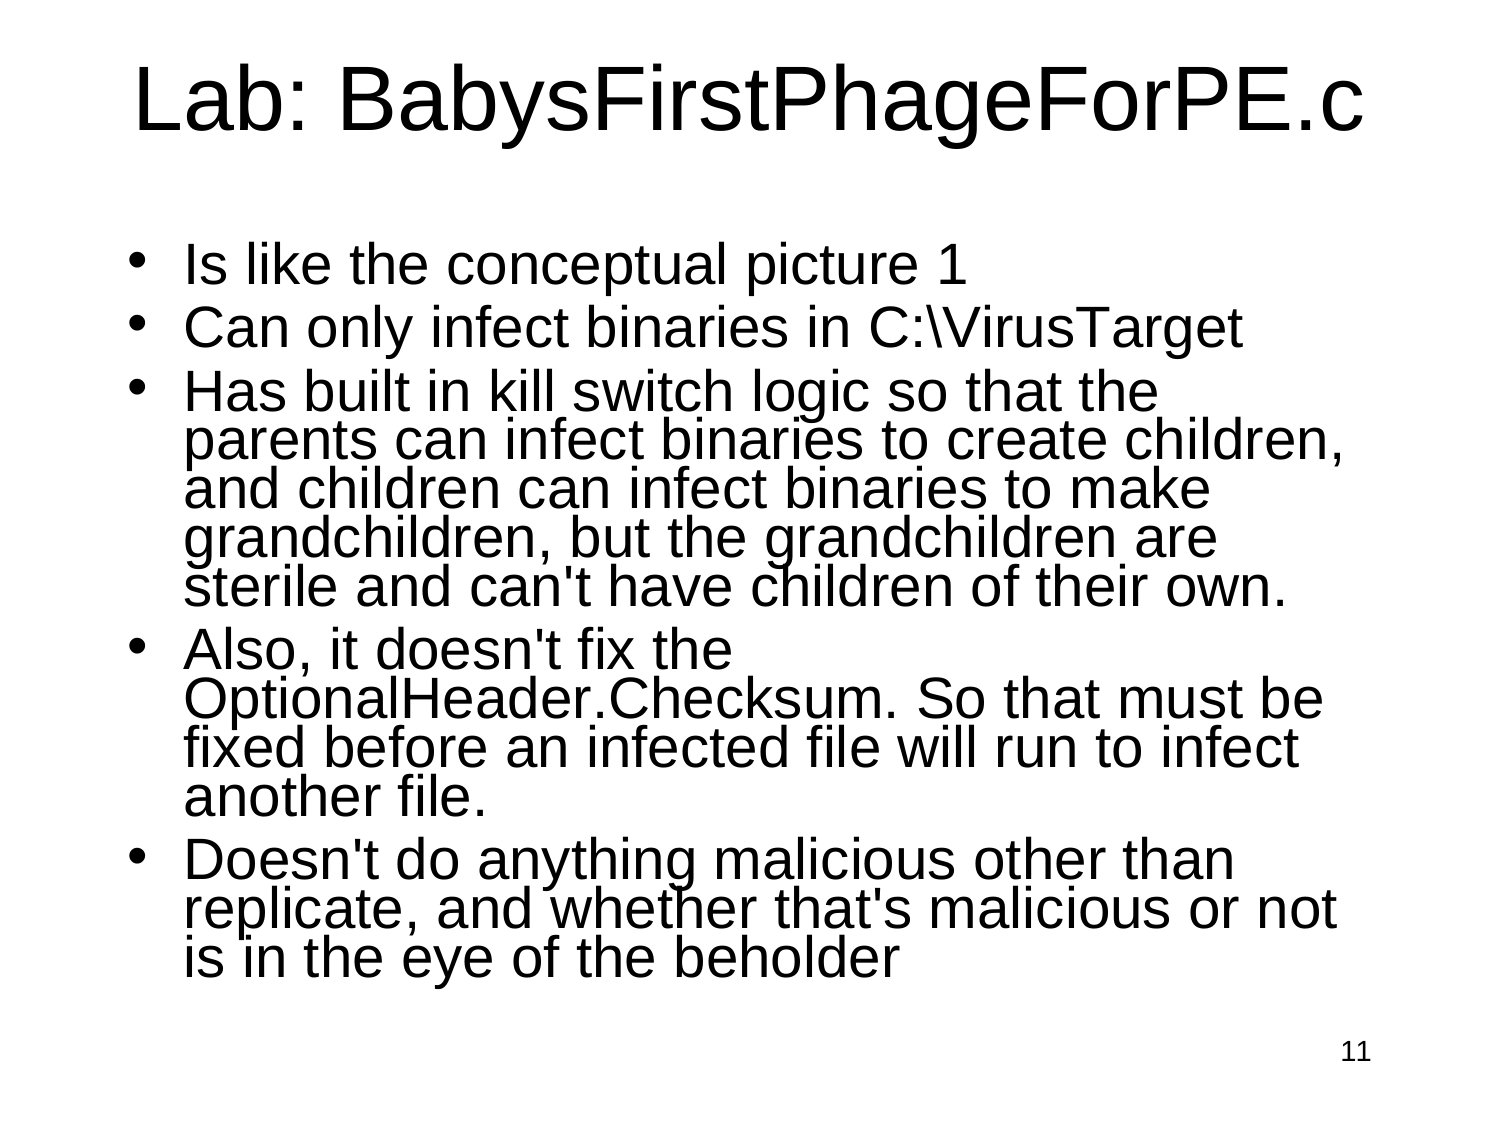

# Lab: BabysFirstPhageForPE.c
Is like the conceptual picture 1
Can only infect binaries in C:\VirusTarget
Has built in kill switch logic so that the parents can infect binaries to create children, and children can infect binaries to make grandchildren, but the grandchildren are sterile and can't have children of their own.
Also, it doesn't fix the OptionalHeader.Checksum. So that must be fixed before an infected file will run to infect another file.
Doesn't do anything malicious other than replicate, and whether that's malicious or not is in the eye of the beholder